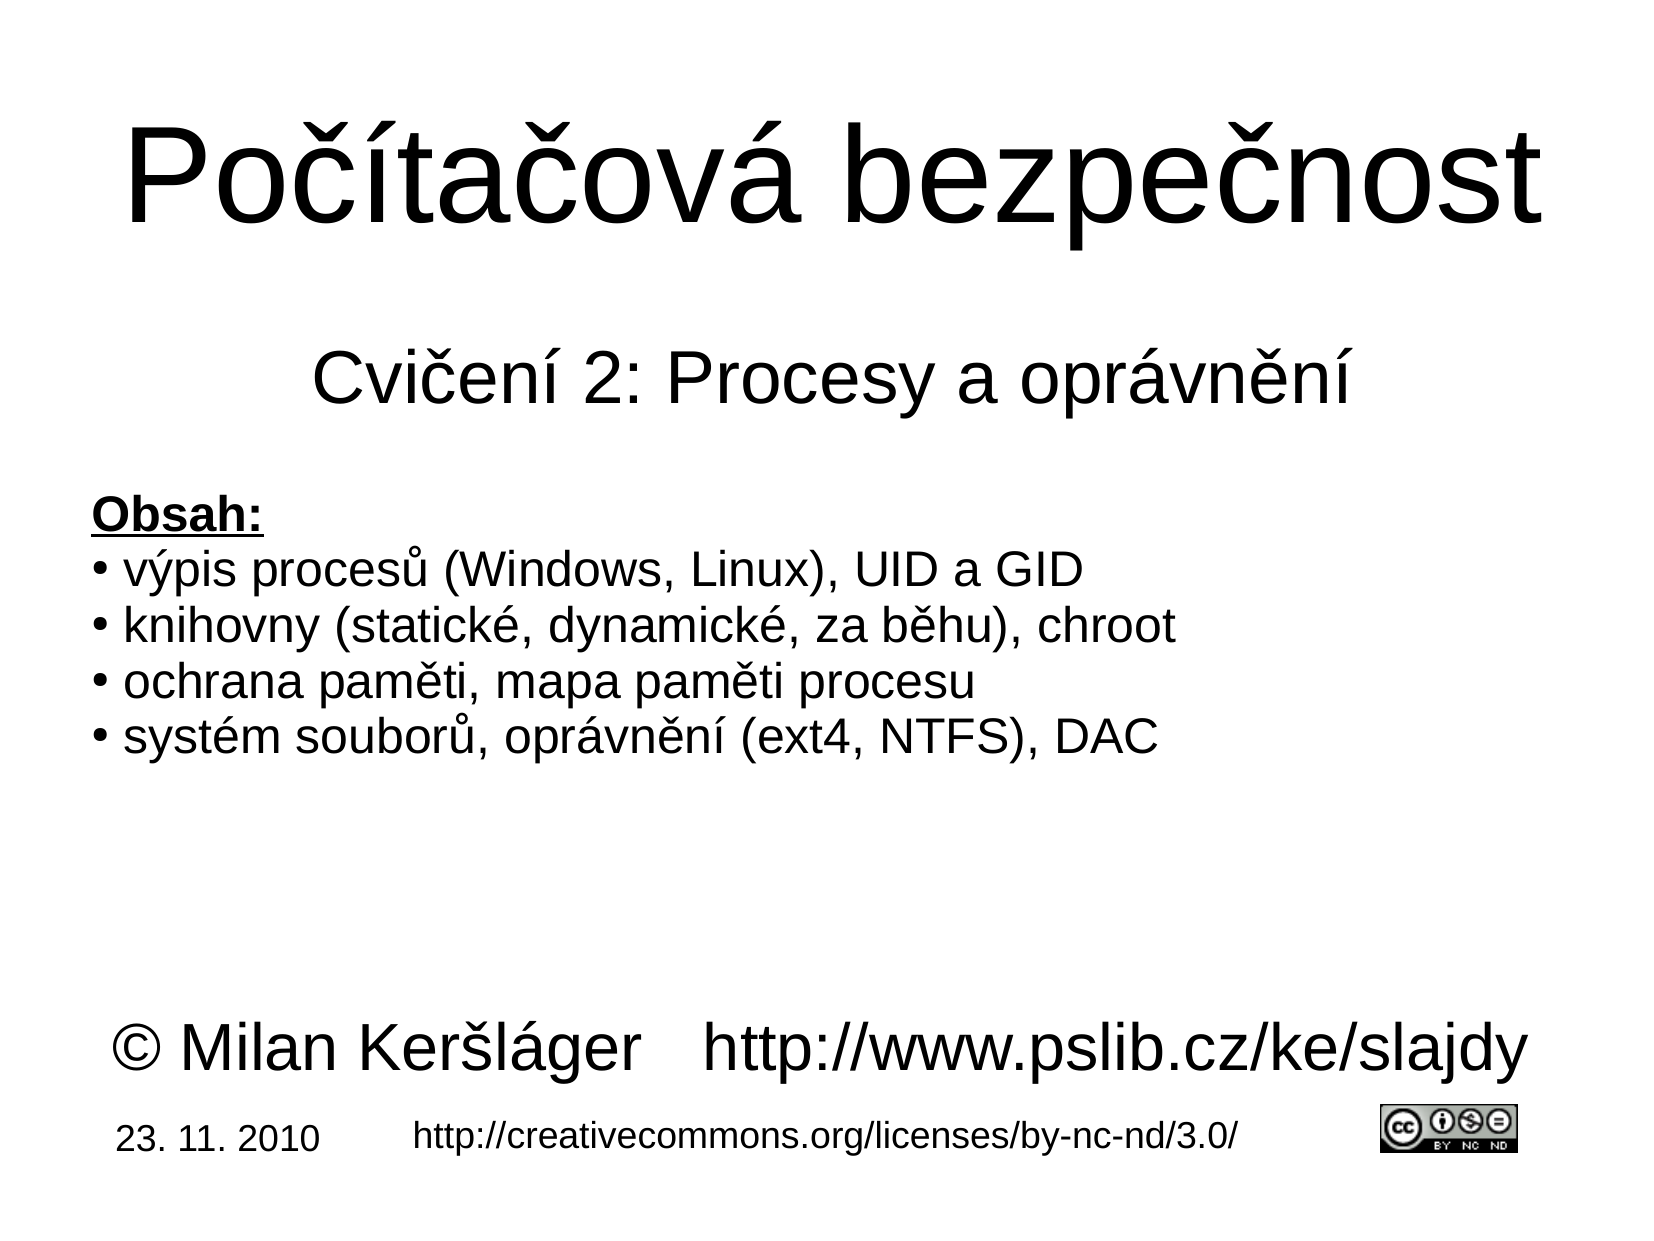

# Počítačová bezpečnost Cvičení 2: Procesy a oprávnění
Obsah:
 výpis procesů (Windows, Linux), UID a GID
 knihovny (statické, dynamické, za běhu), chroot
 ochrana paměti, mapa paměti procesu
 systém souborů, oprávnění (ext4, NTFS), DAC
© Milan Keršláger	http://www.pslib.cz/ke/slajdy
http://creativecommons.org/licenses/by-nc-nd/3.0/
23. 11. 2010